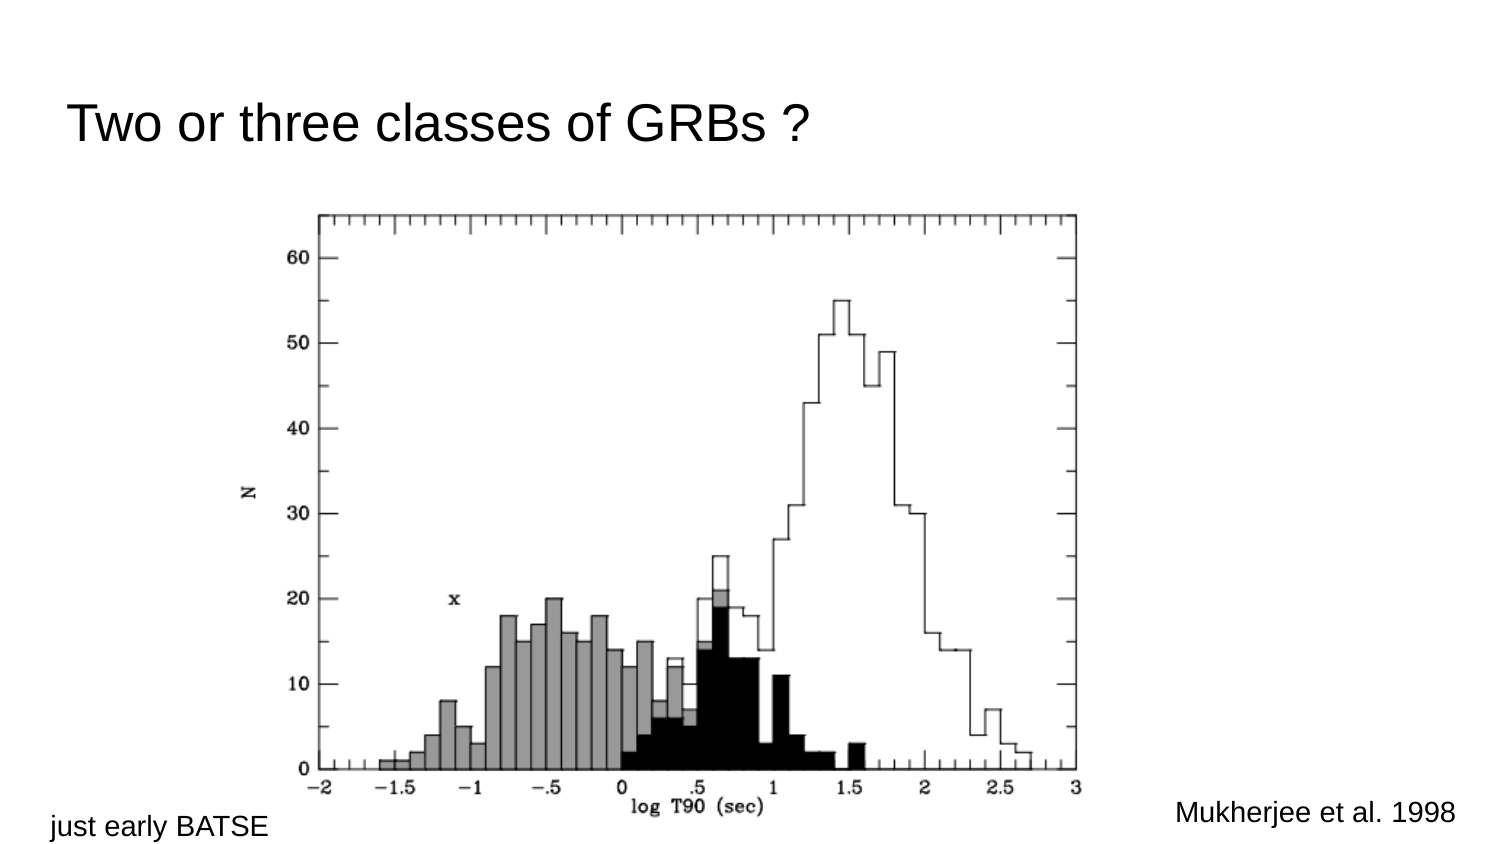

# Two or three classes of GRBs ?
Mukherjee et al. 1998
just early BATSE